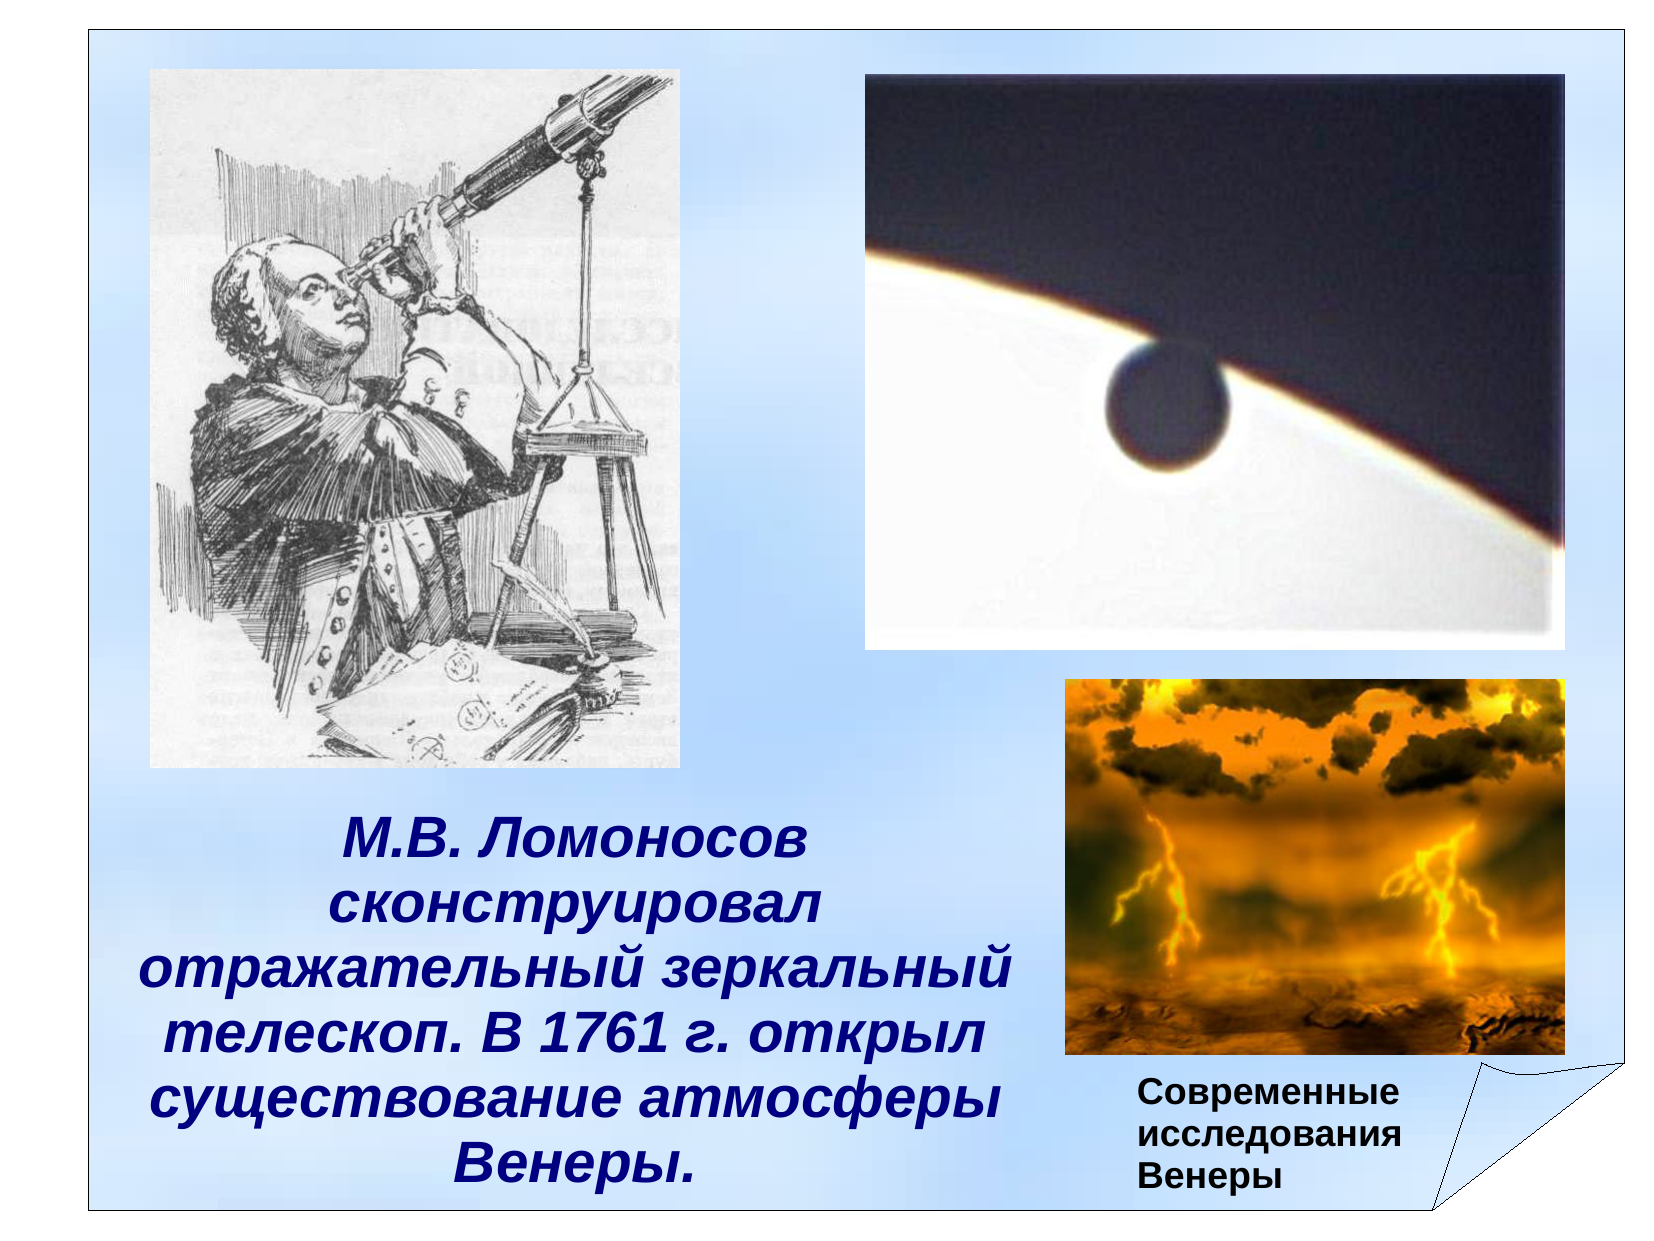

М.В. Ломоносов сконструировал отражательный зеркальный телескоп. В 1761 г. открыл существование атмосферы Венеры.
Современные исследования
Венеры